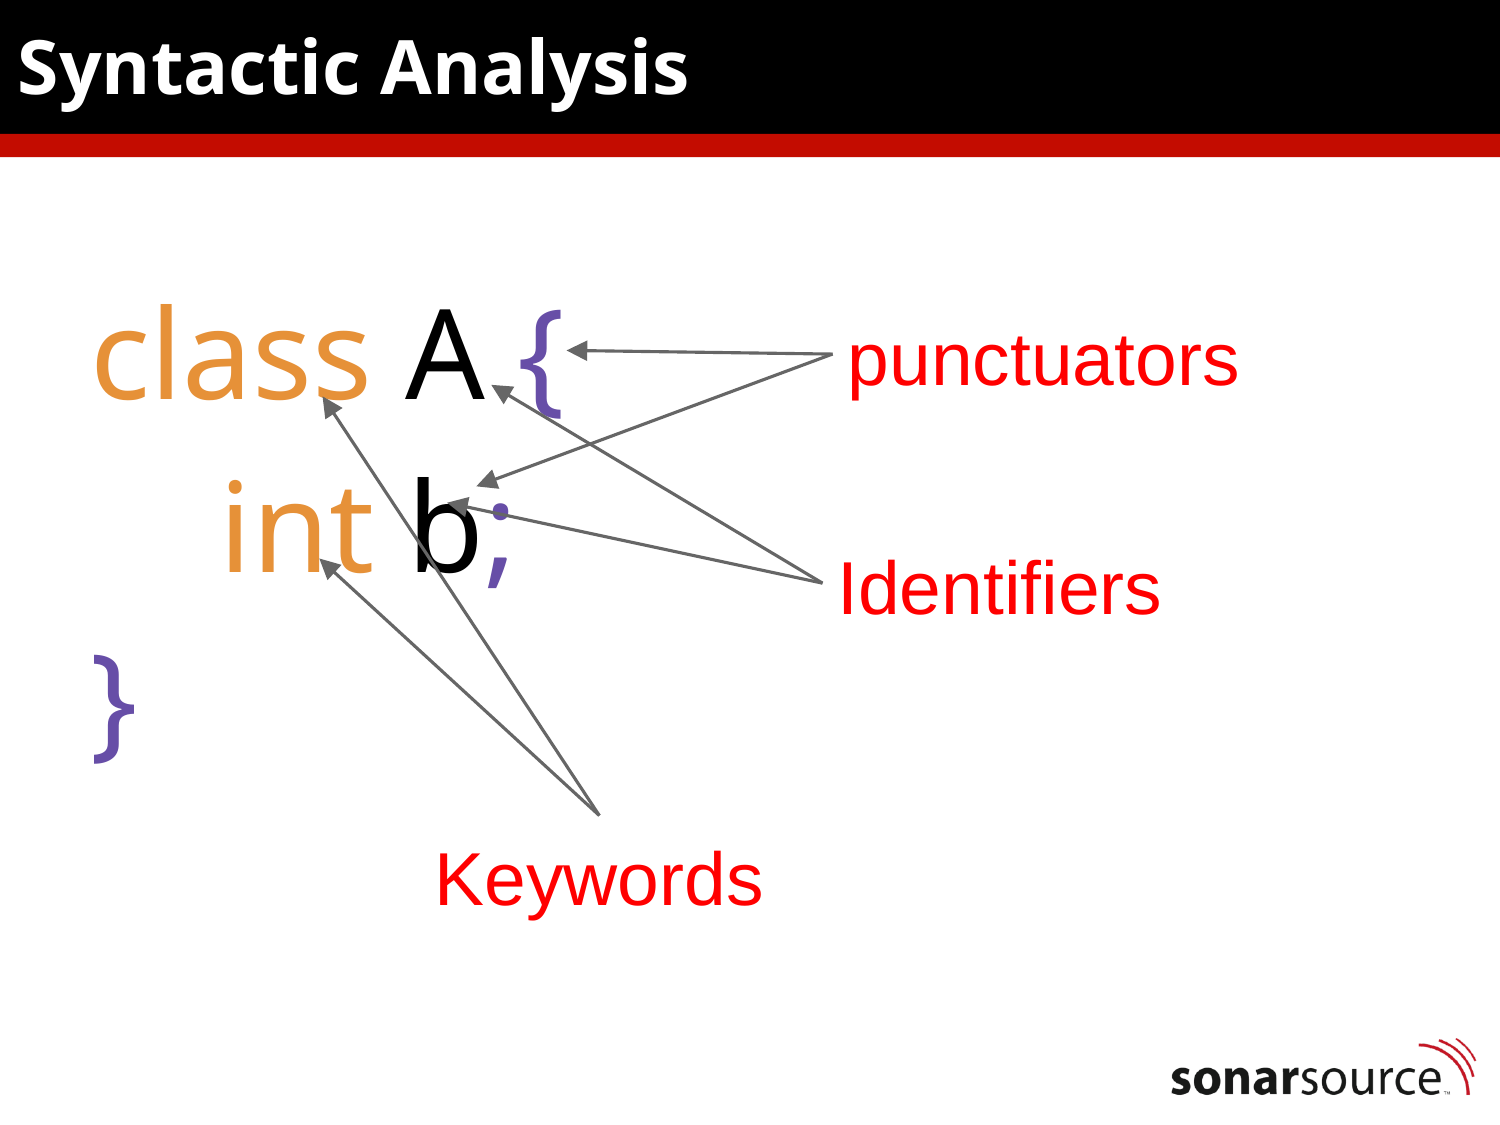

Syntactic Analysis
class A {
 int b;
}
punctuators
Identifiers
Keywords